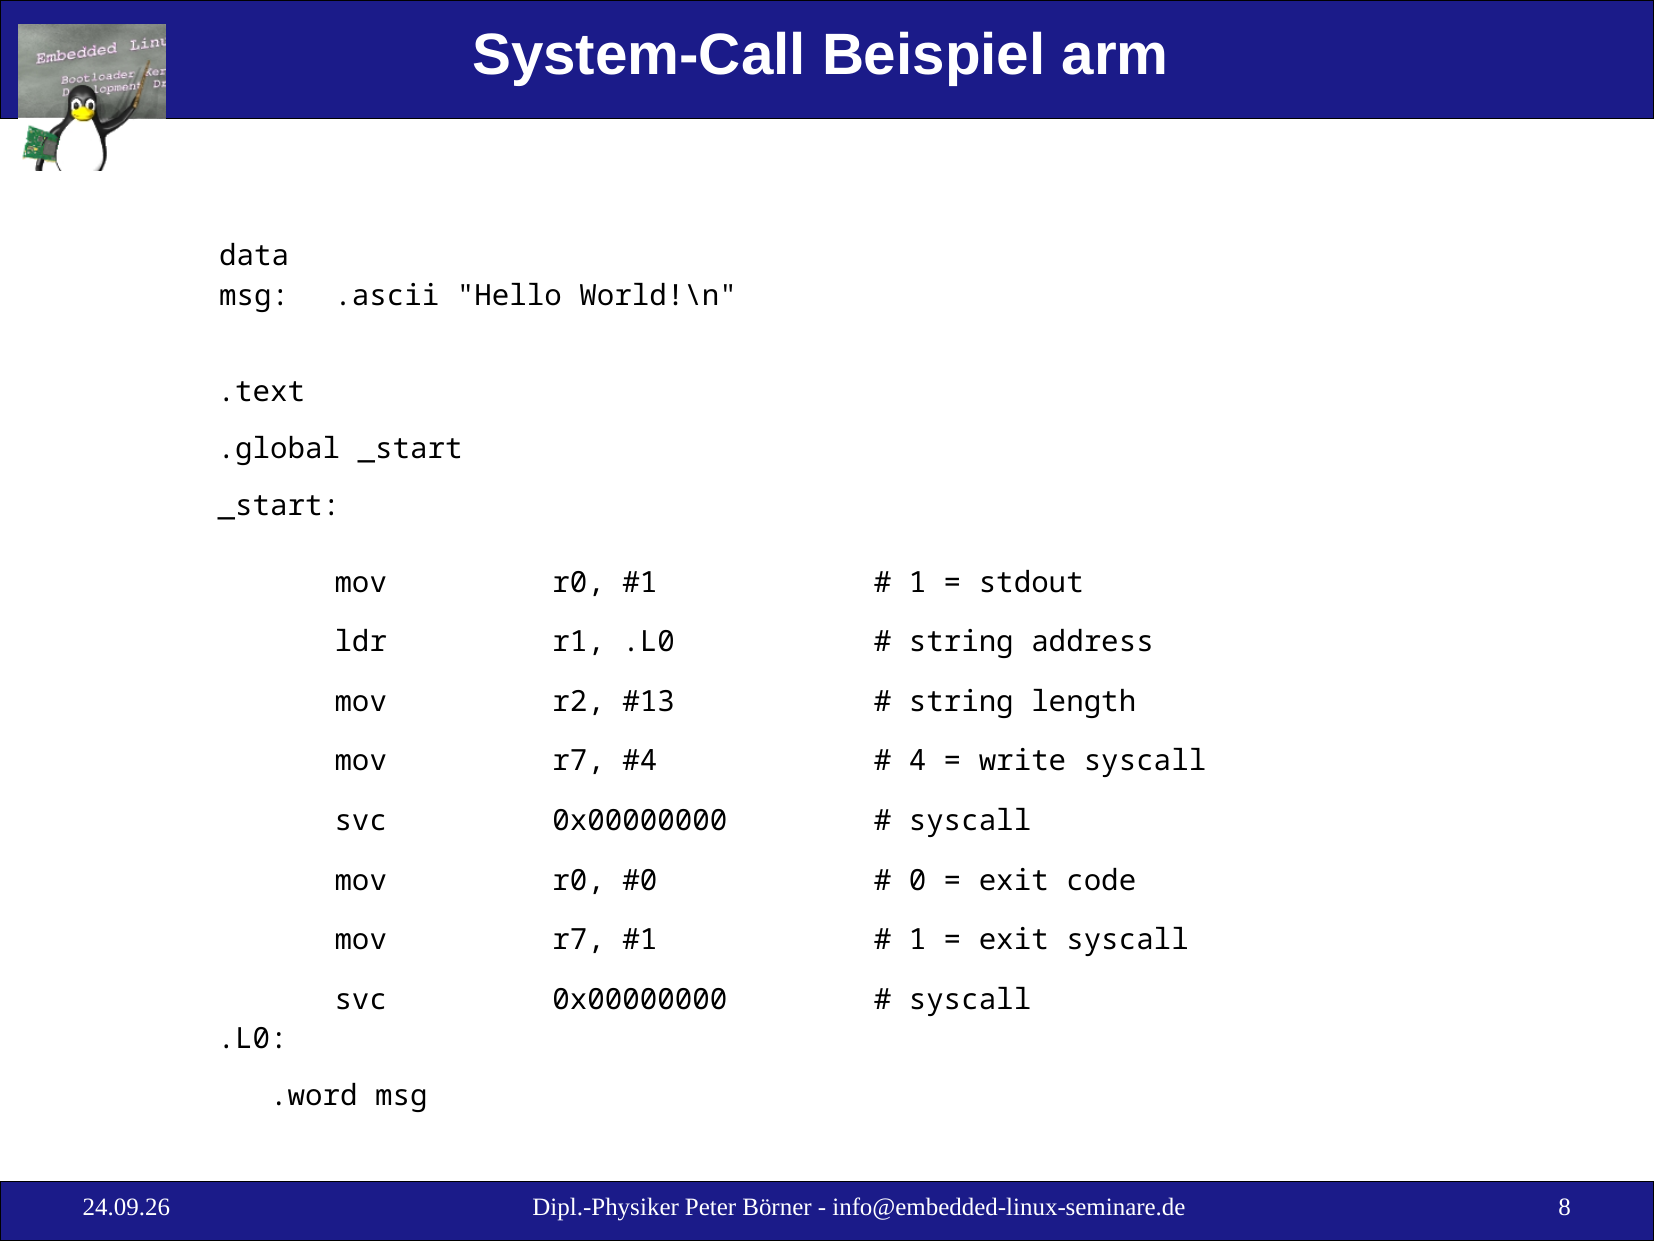

# System-Call Beispiel arm
data
msg:	.ascii "Hello World!\n"
.text
.global _start
_start:
mov	r0, #1			# 1 = stdout
ldr	r1, .L0			# string address
mov	r2, #13			# string length
mov	r7, #4			# 4 = write syscall
svc	0x00000000			# syscall
mov 	r0, #0					# 0 = exit code
mov		r7, #1					# 1 = exit syscall
svc 		0x00000000 		# syscall
.L0:
 .word msg
 Dipl.-Physiker Peter Börner - info@embedded-linux-seminare.de
8